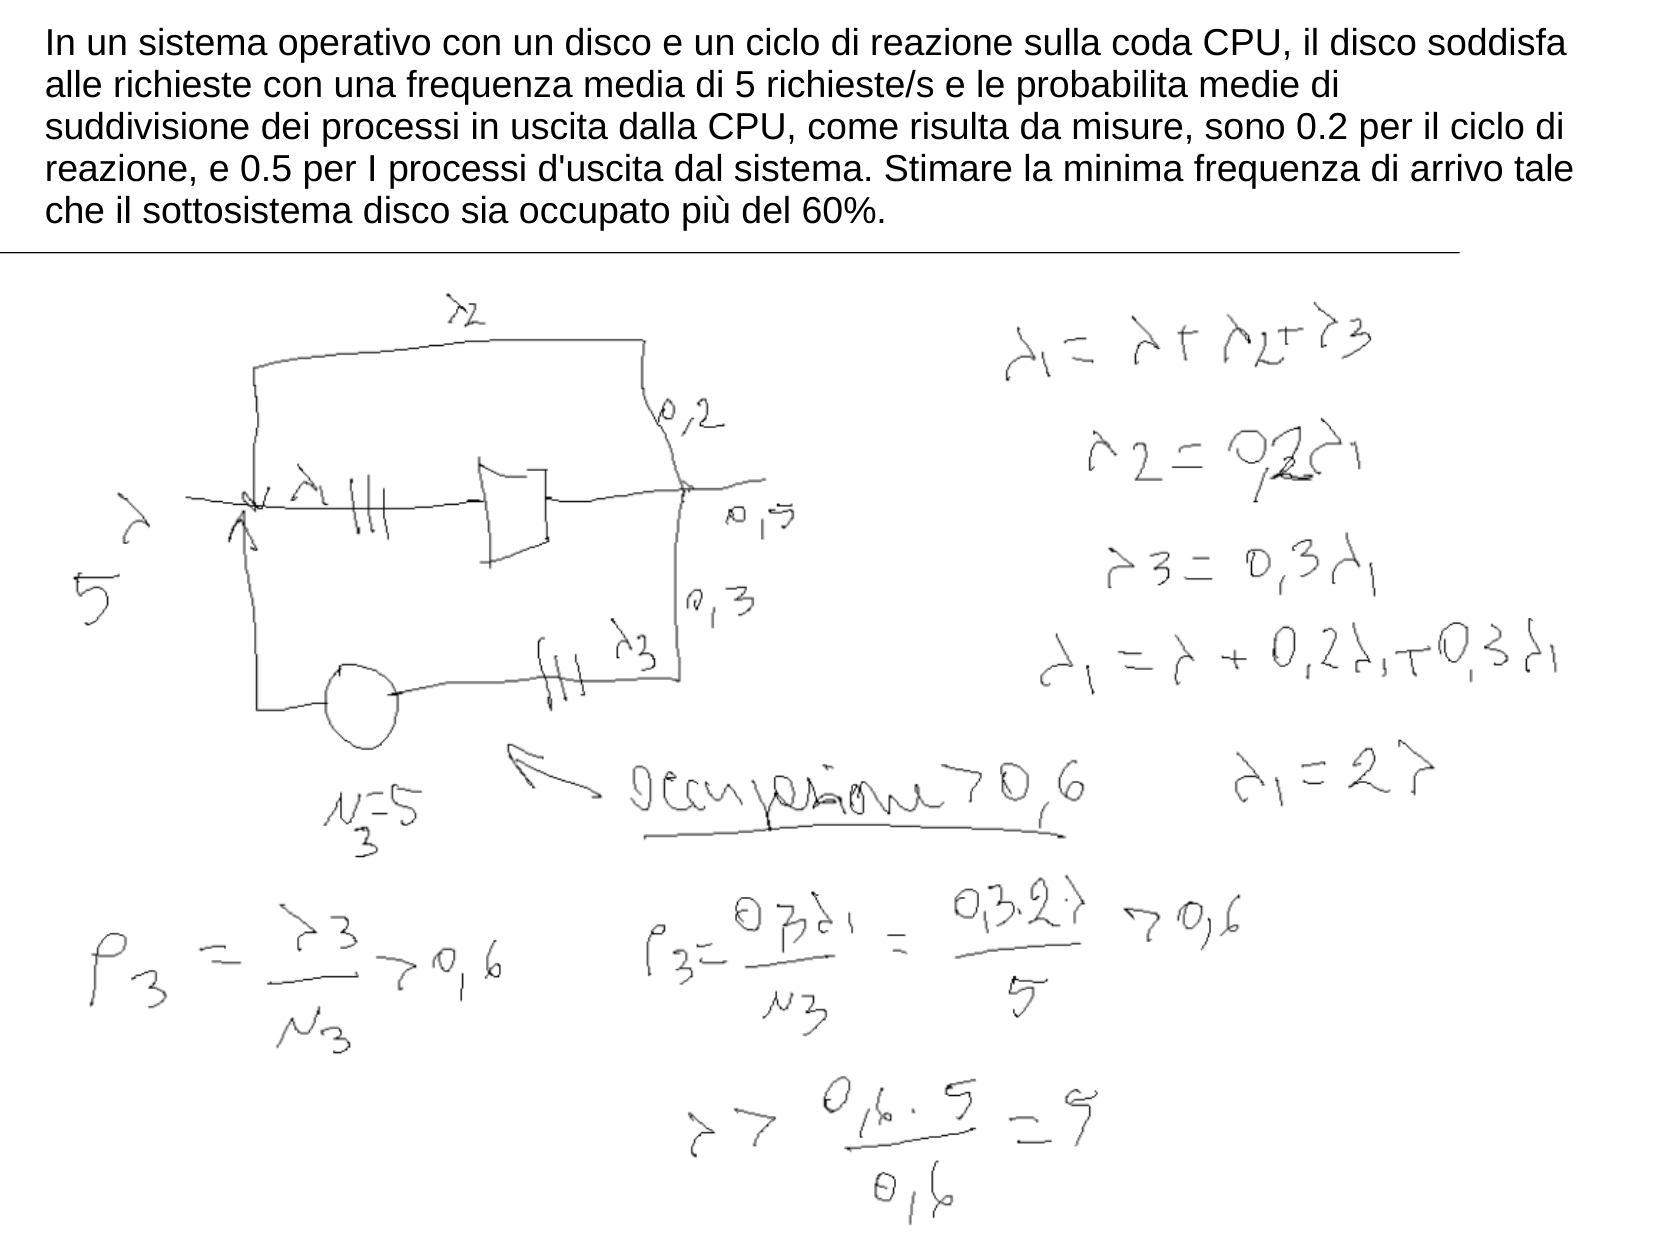

In un sistema operativo con un disco e un ciclo di reazione sulla coda CPU, il disco soddisfa alle richieste con una frequenza media di 5 richieste/s e le probabilita medie di
suddivisione dei processi in uscita dalla CPU, come risulta da misure, sono 0.2 per il ciclo di reazione, e 0.5 per I processi d'uscita dal sistema. Stimare la minima frequenza di arrivo tale che il sottosistema disco sia occupato più del 60%.